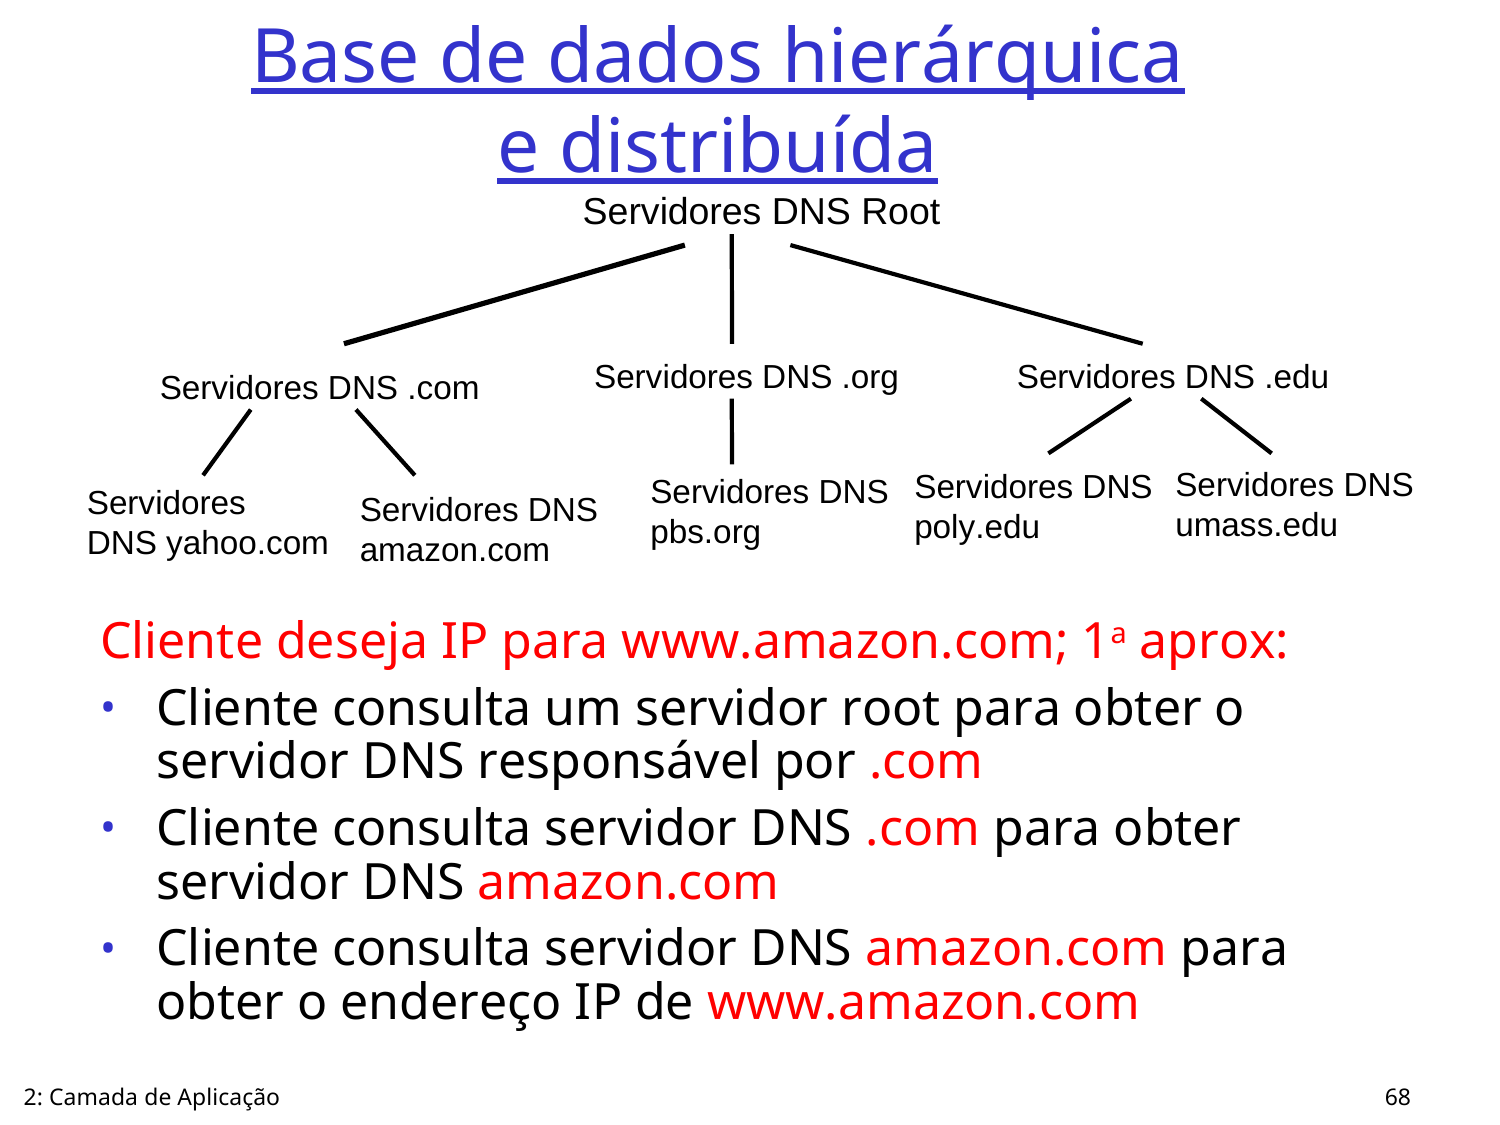

# Base de dados hierárquica e distribuída
Servidores DNS Root
Servidores DNS .org
Servidores DNS .edu
Servidores DNS .com
Servidores DNS
umass.edu
Servidores DNS
poly.edu
Servidores DNS
pbs.org
Servidores
DNS yahoo.com
Servidores DNS
amazon.com
Cliente deseja IP para www.amazon.com; 1a aprox:
Cliente consulta um servidor root para obter o servidor DNS responsável por .com
Cliente consulta servidor DNS .com para obter servidor DNS amazon.com
Cliente consulta servidor DNS amazon.com para obter o endereço IP de www.amazon.com
68